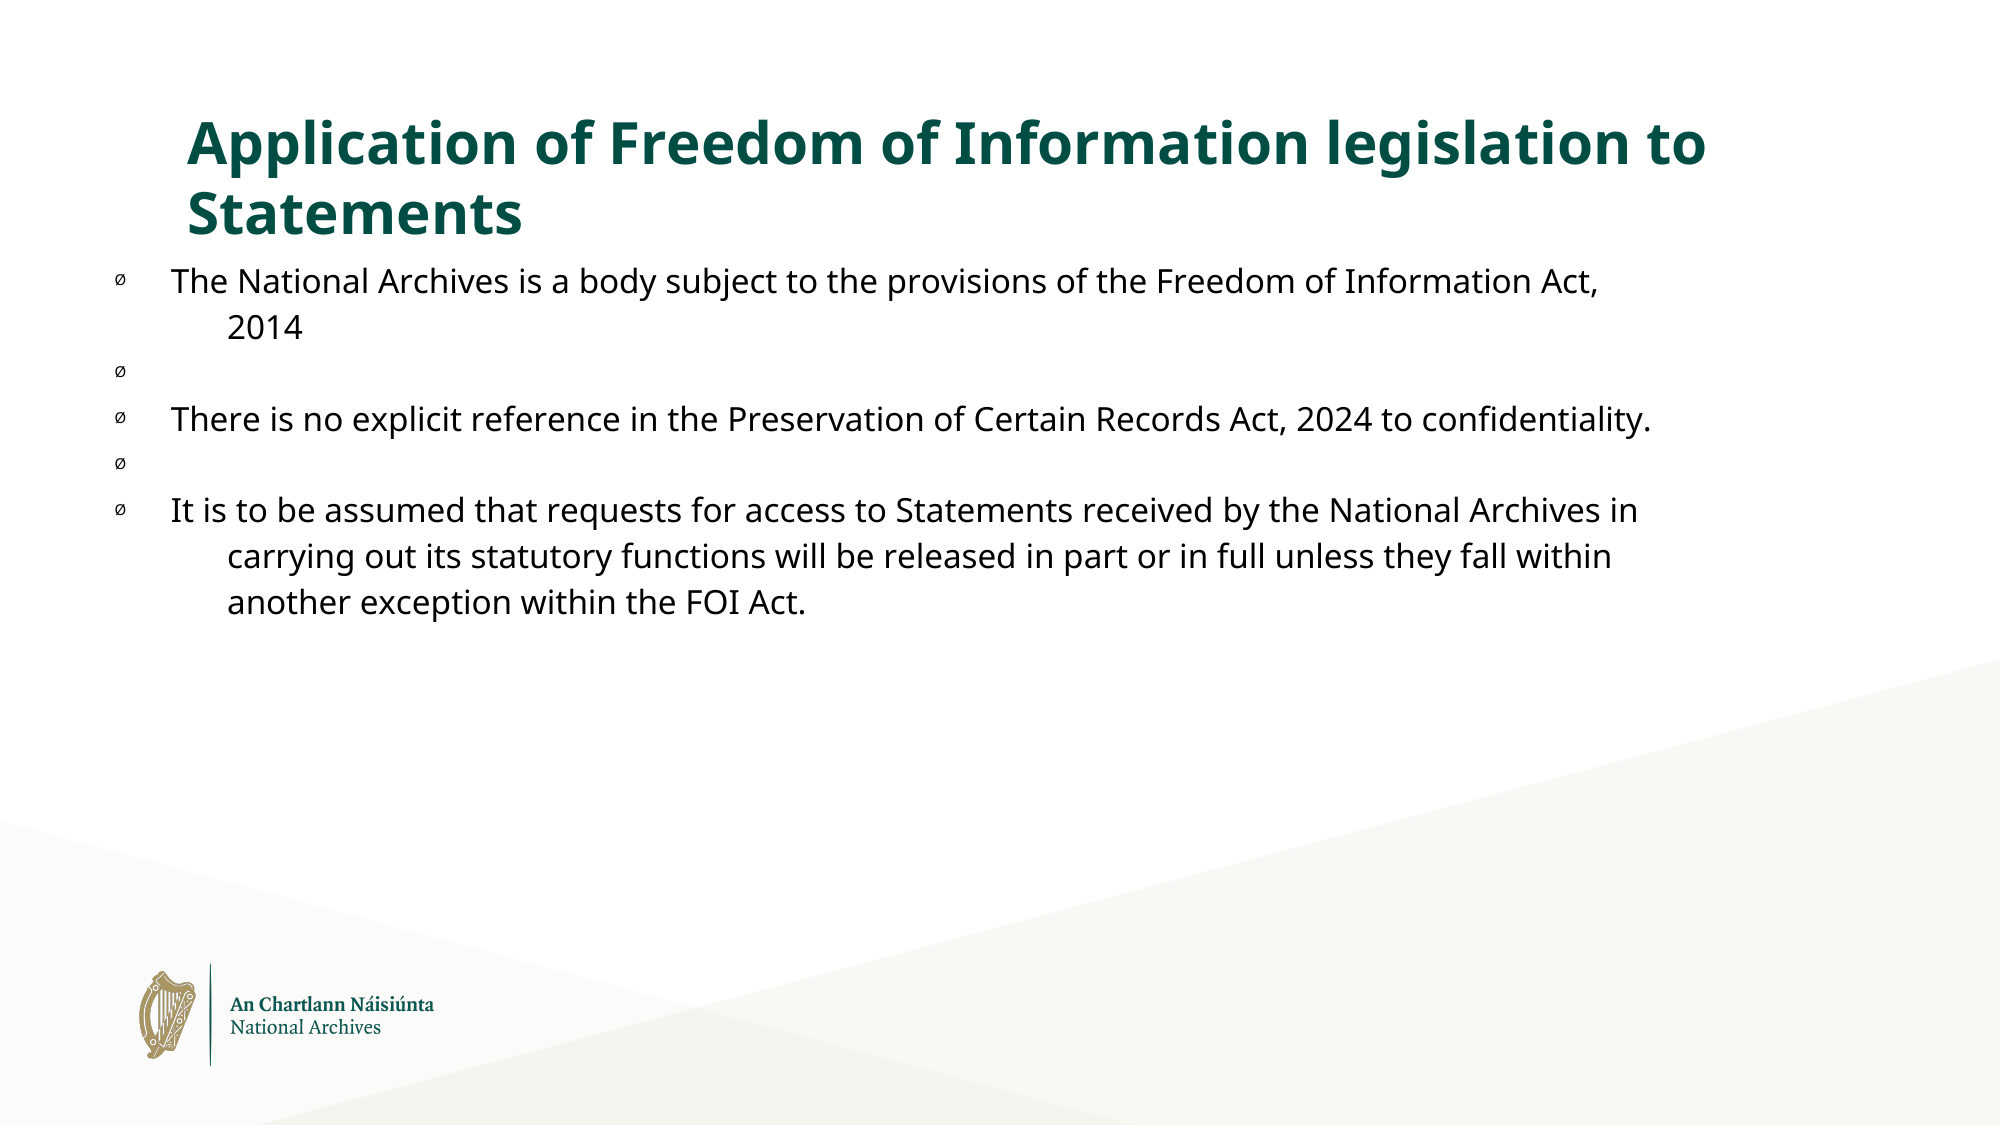

Application of Freedom of Information legislation to Statements
The National Archives is a body subject to the provisions of the Freedom of Information Act, 2014
There is no explicit reference in the Preservation of Certain Records Act, 2024 to confidentiality.
It is to be assumed that requests for access to Statements received by the National Archives in carrying out its statutory functions will be released in part or in full unless they fall within another exception within the FOI Act.